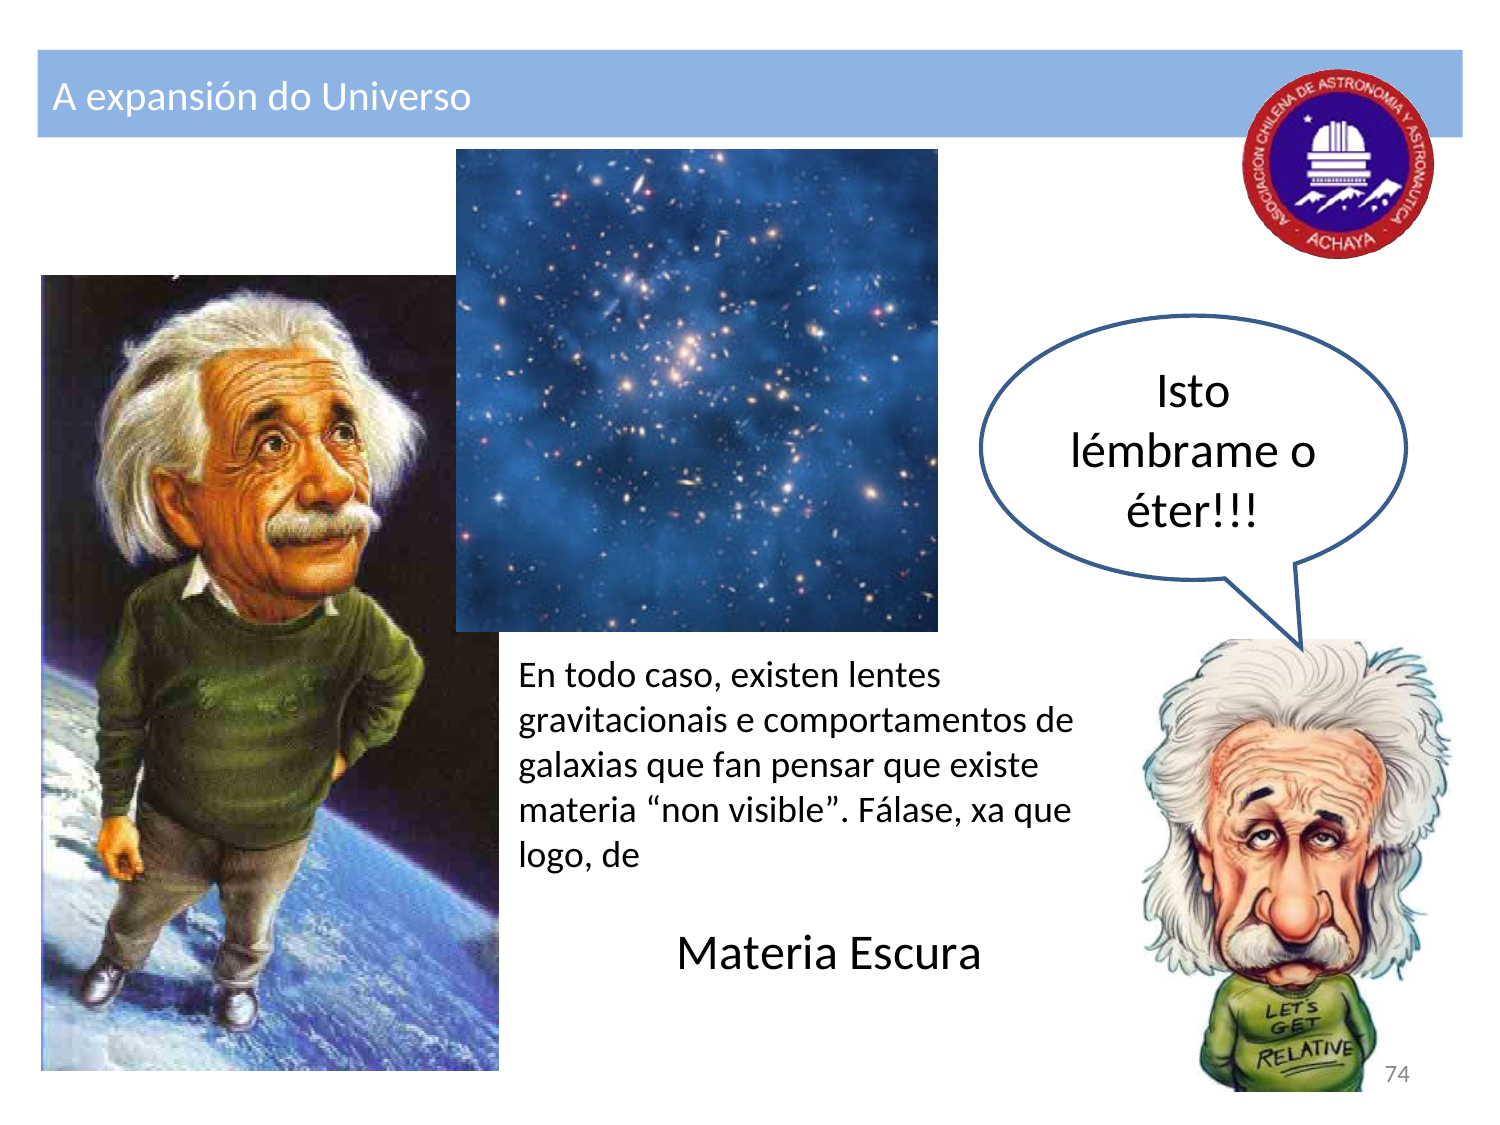

A expansión do Universo
Isto lémbrame o éter!!!
En todo caso, existen lentes gravitacionais e comportamentos de galaxias que fan pensar que existe materia “non visible”. Fálase, xa que logo, de
Materia Escura